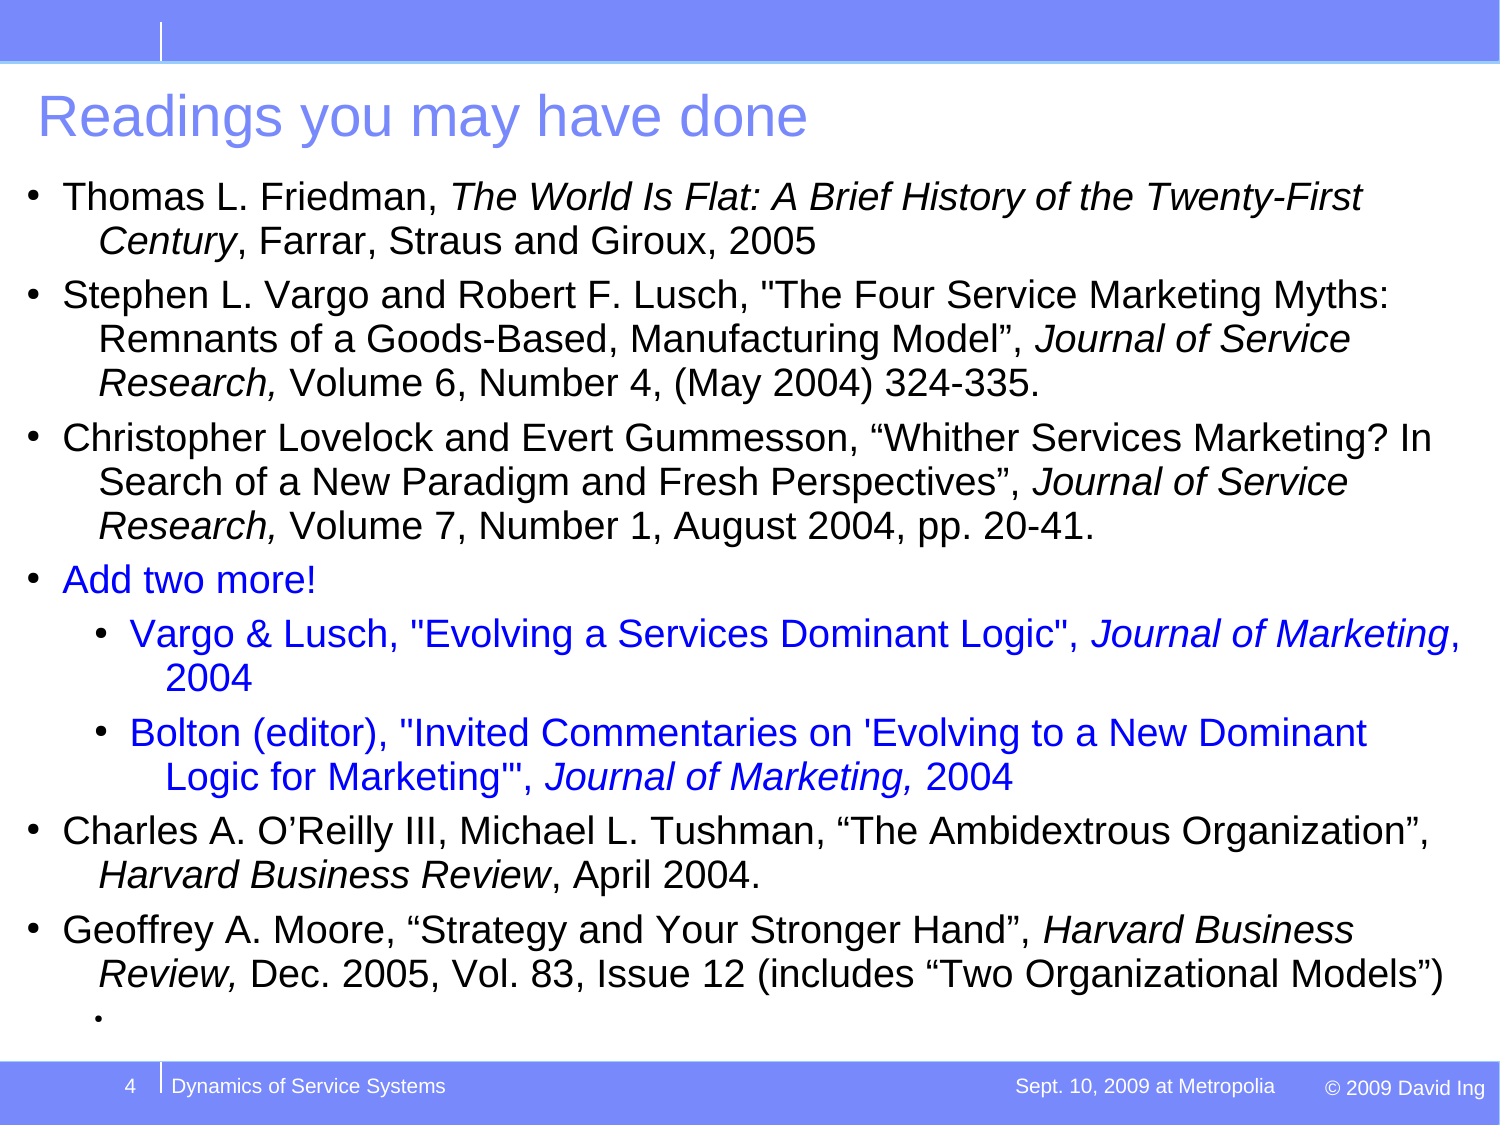

# Readings you may have done
Thomas L. Friedman, The World Is Flat: A Brief History of the Twenty-First Century, Farrar, Straus and Giroux, 2005
Stephen L. Vargo and Robert F. Lusch, "The Four Service Marketing Myths: Remnants of a Goods-Based, Manufacturing Model”, Journal of Service Research, Volume 6, Number 4, (May 2004) 324-335.
Christopher Lovelock and Evert Gummesson, “Whither Services Marketing? In Search of a New Paradigm and Fresh Perspectives”, Journal of Service Research, Volume 7, Number 1, August 2004, pp. 20-41.
Add two more!
Vargo & Lusch, "Evolving a Services Dominant Logic", Journal of Marketing, 2004
Bolton (editor), "Invited Commentaries on 'Evolving to a New Dominant Logic for Marketing'", Journal of Marketing, 2004
Charles A. O’Reilly III, Michael L. Tushman, “The Ambidextrous Organization”, Harvard Business Review, April 2004.
Geoffrey A. Moore, “Strategy and Your Stronger Hand”, Harvard Business Review, Dec. 2005, Vol. 83, Issue 12 (includes “Two Organizational Models”)
4
Dynamics of Service Systems
Sept. 10, 2009 at Metropolia